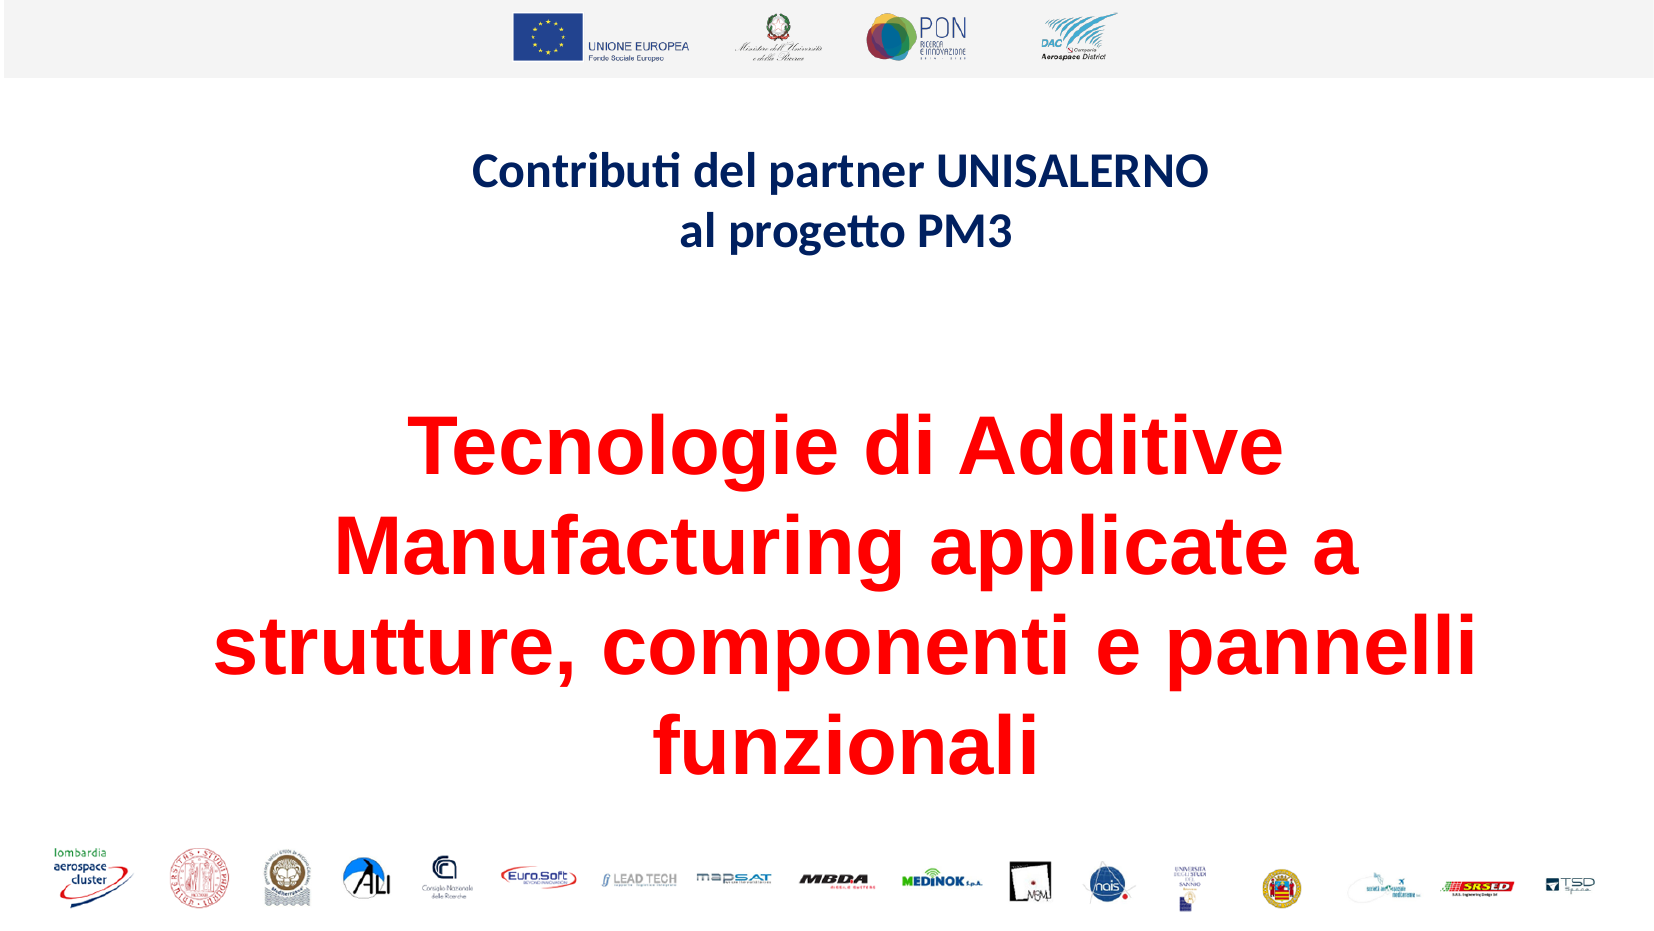

Contributi del partner UNISALERNO
al progetto PM3
Tecnologie di Additive Manufacturing applicate a strutture, componenti e pannelli funzionali